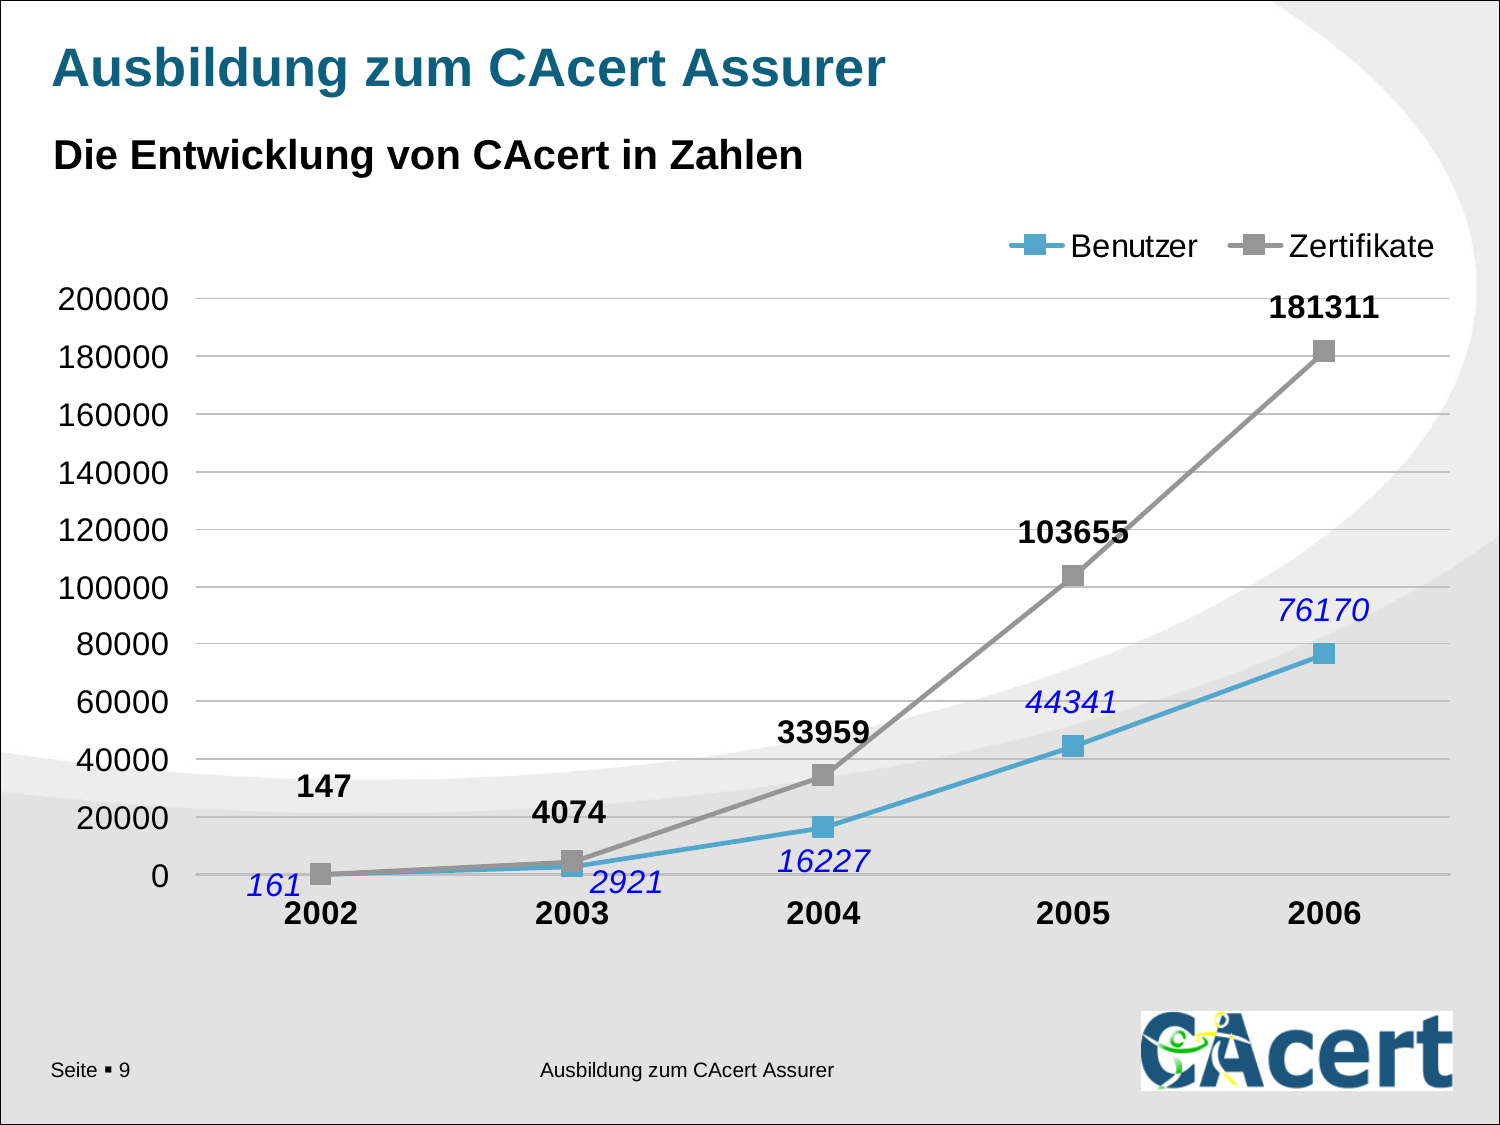

# Ausbildung zum CAcert Assurer
Die Entwicklung von CAcert in Zahlen
Ausbildung zum CAcert Assurer